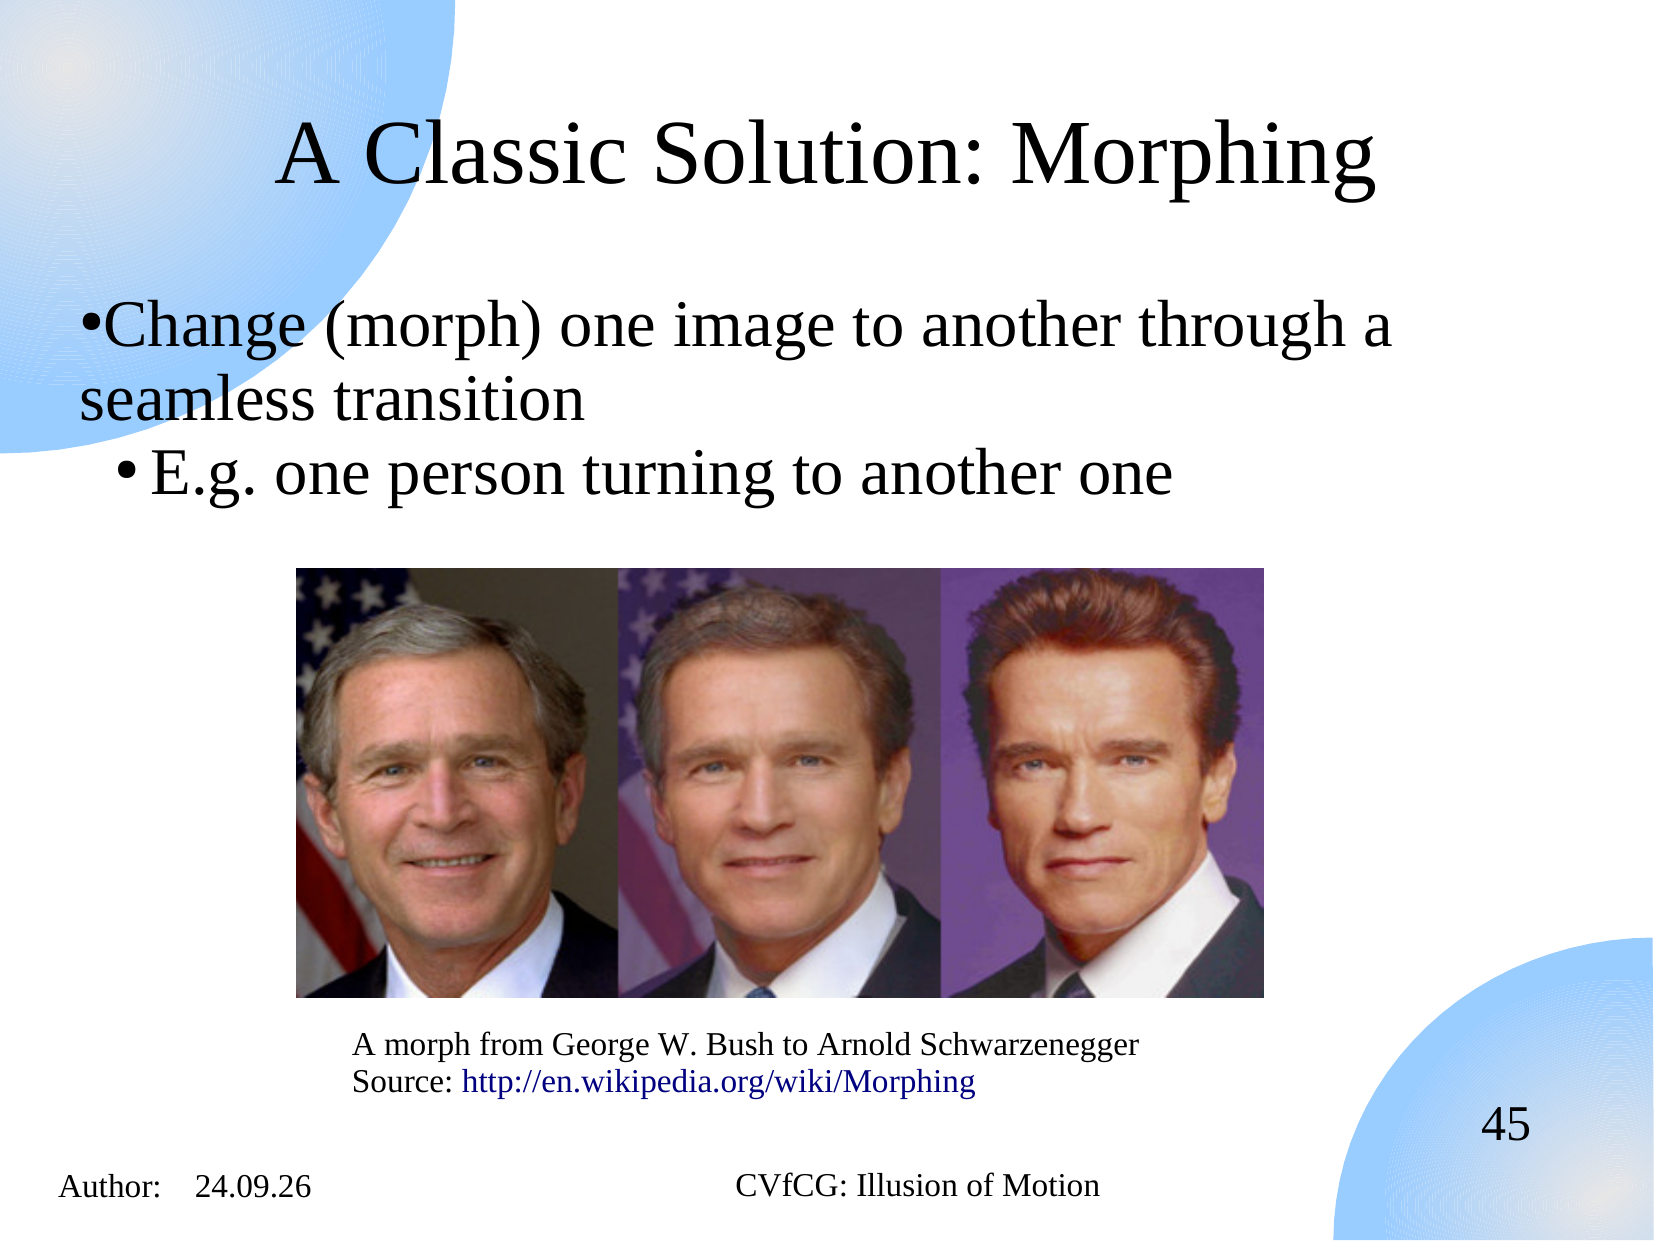

# A Classic Solution: Morphing
Change (morph) one image to another through a seamless transition
E.g. one person turning to another one
A morph from George W. Bush to Arnold Schwarzenegger
Source: http://en.wikipedia.org/wiki/Morphing
CVfCG: Illusion of Motion